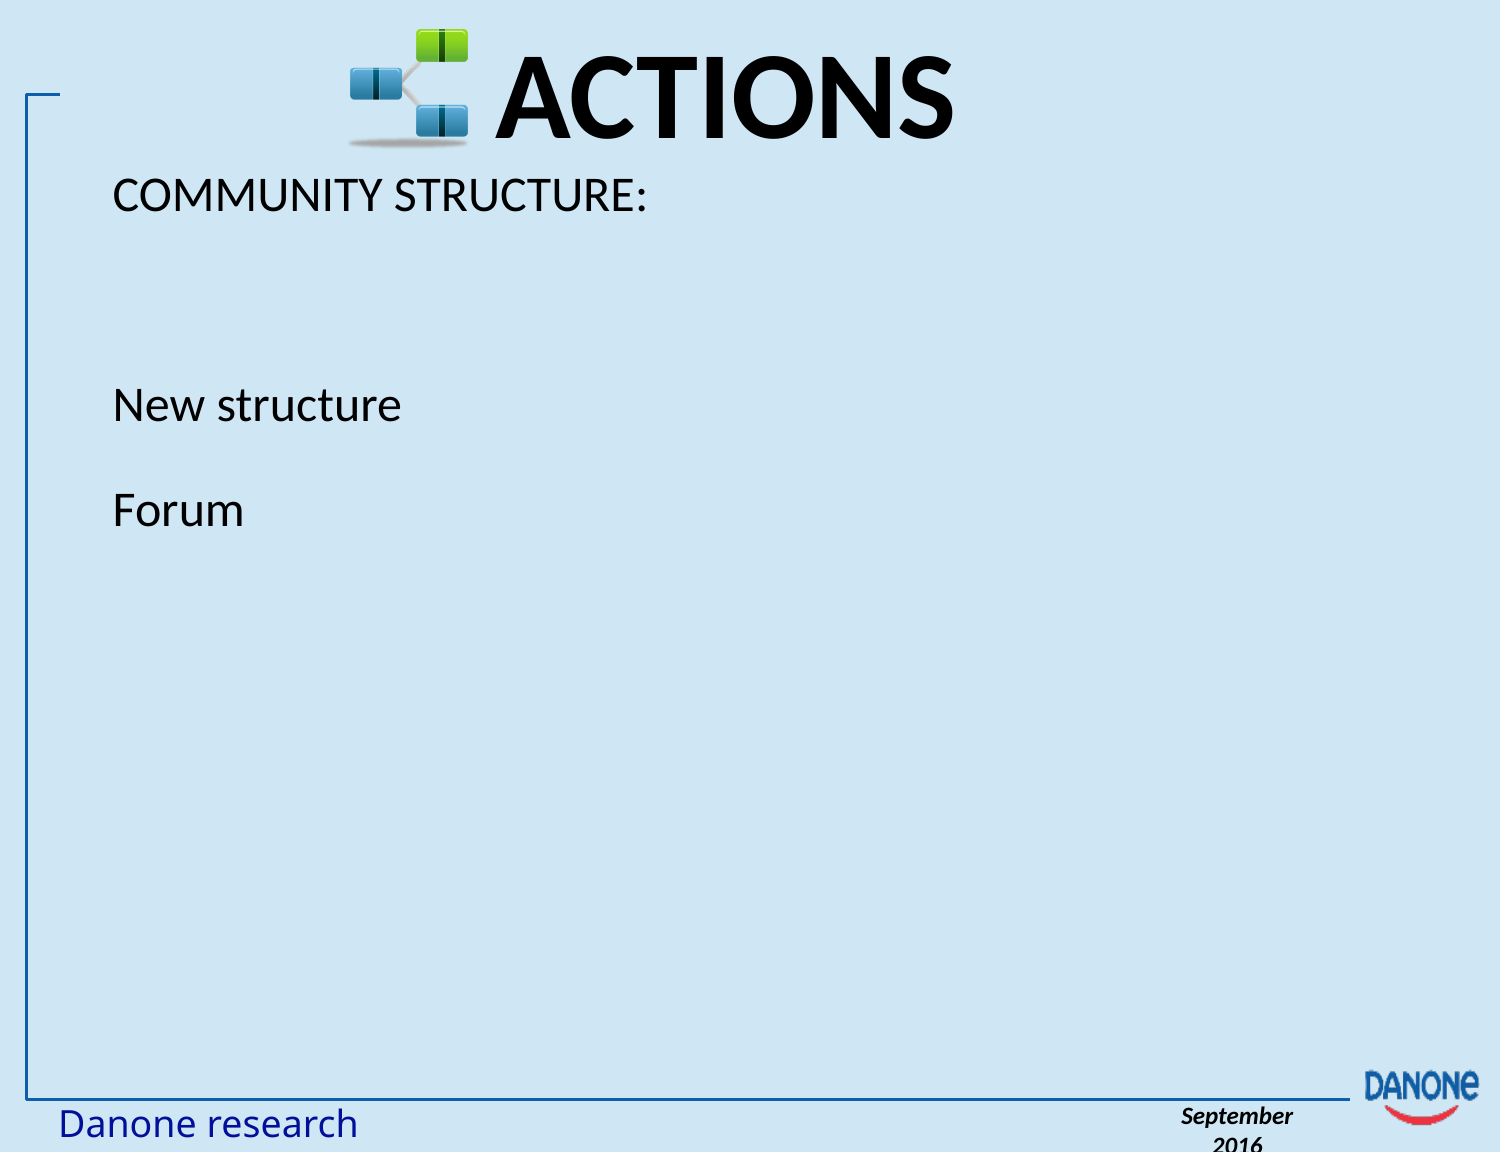

ACTIONS
COMMUNITY STRUCTURE:
New structure
Forum
Danone research
September 2016